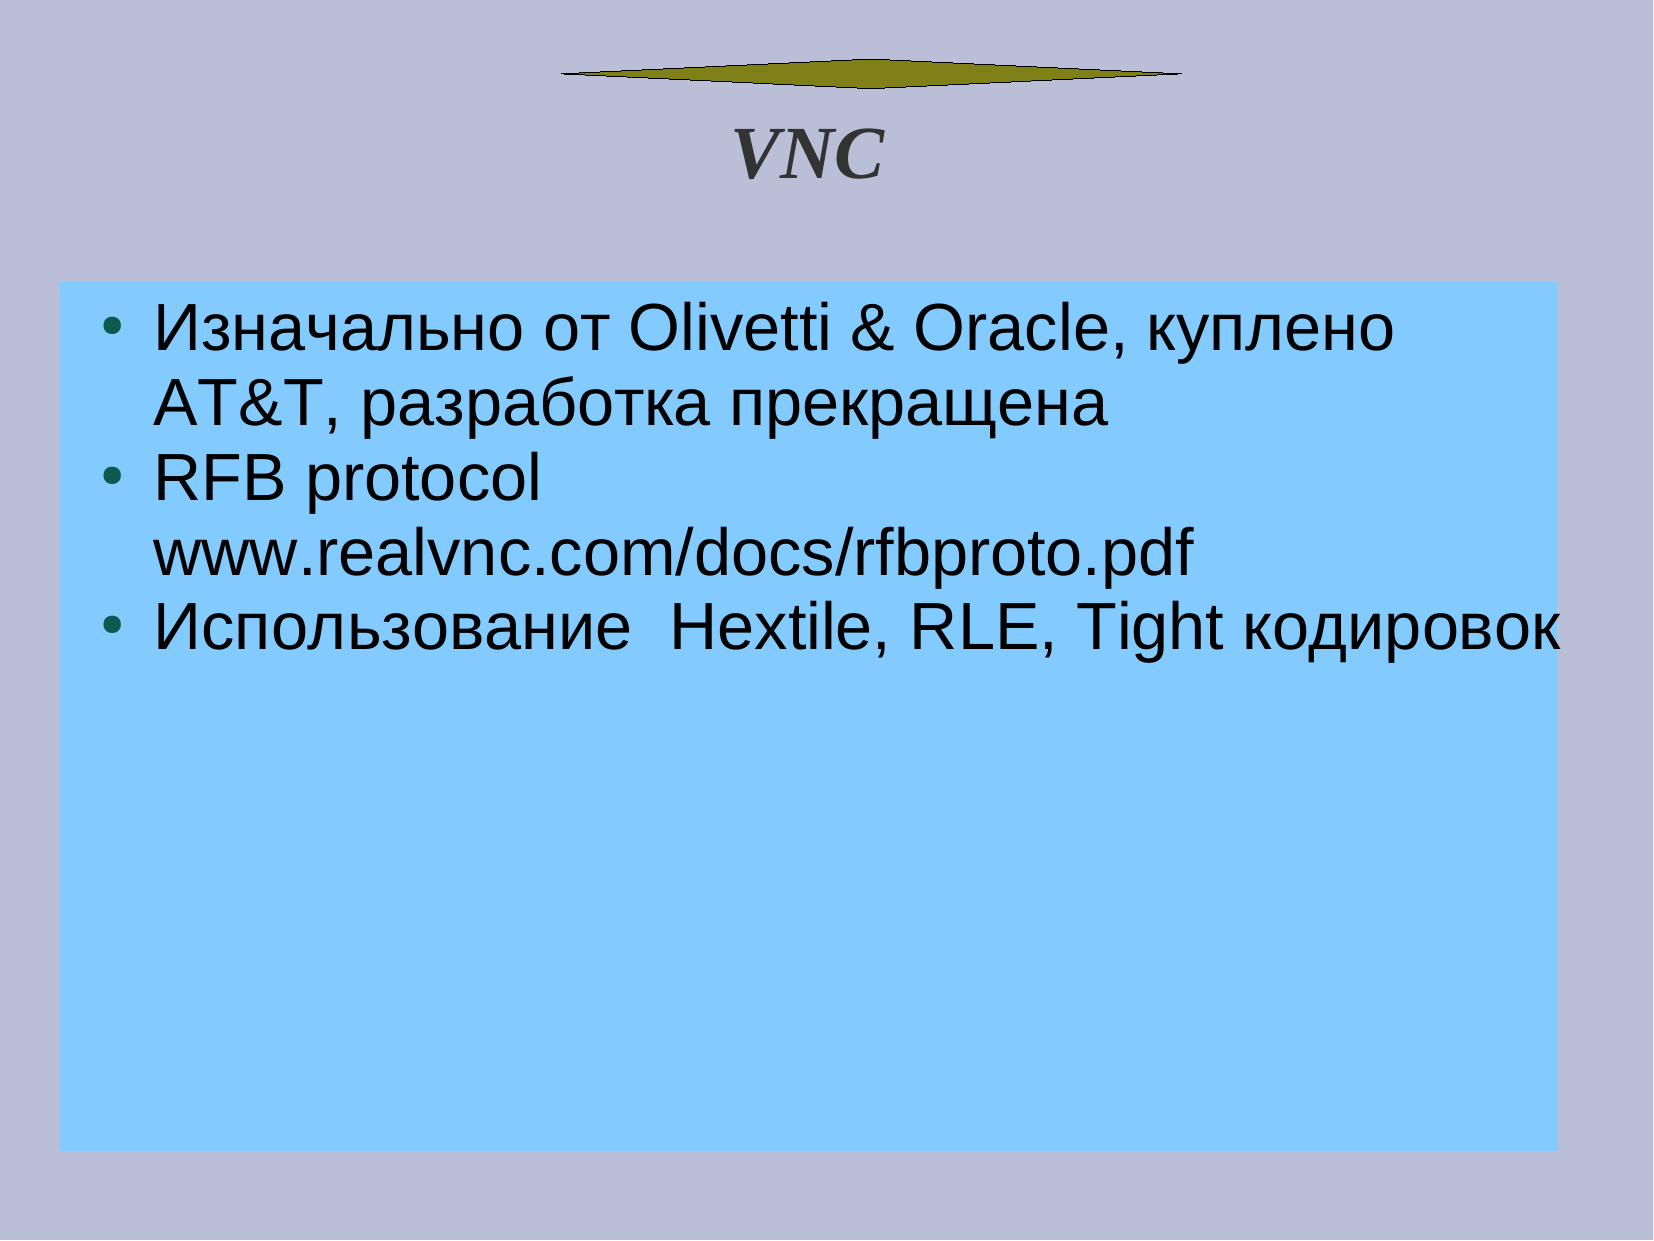

# VNC
Изначально от Olivetti & Oracle, куплено AT&T, разработка прекращена
RFB protocol www.realvnc.com/docs/rfbproto.pdf
Использование Hextile, RLE, Tight кодировок